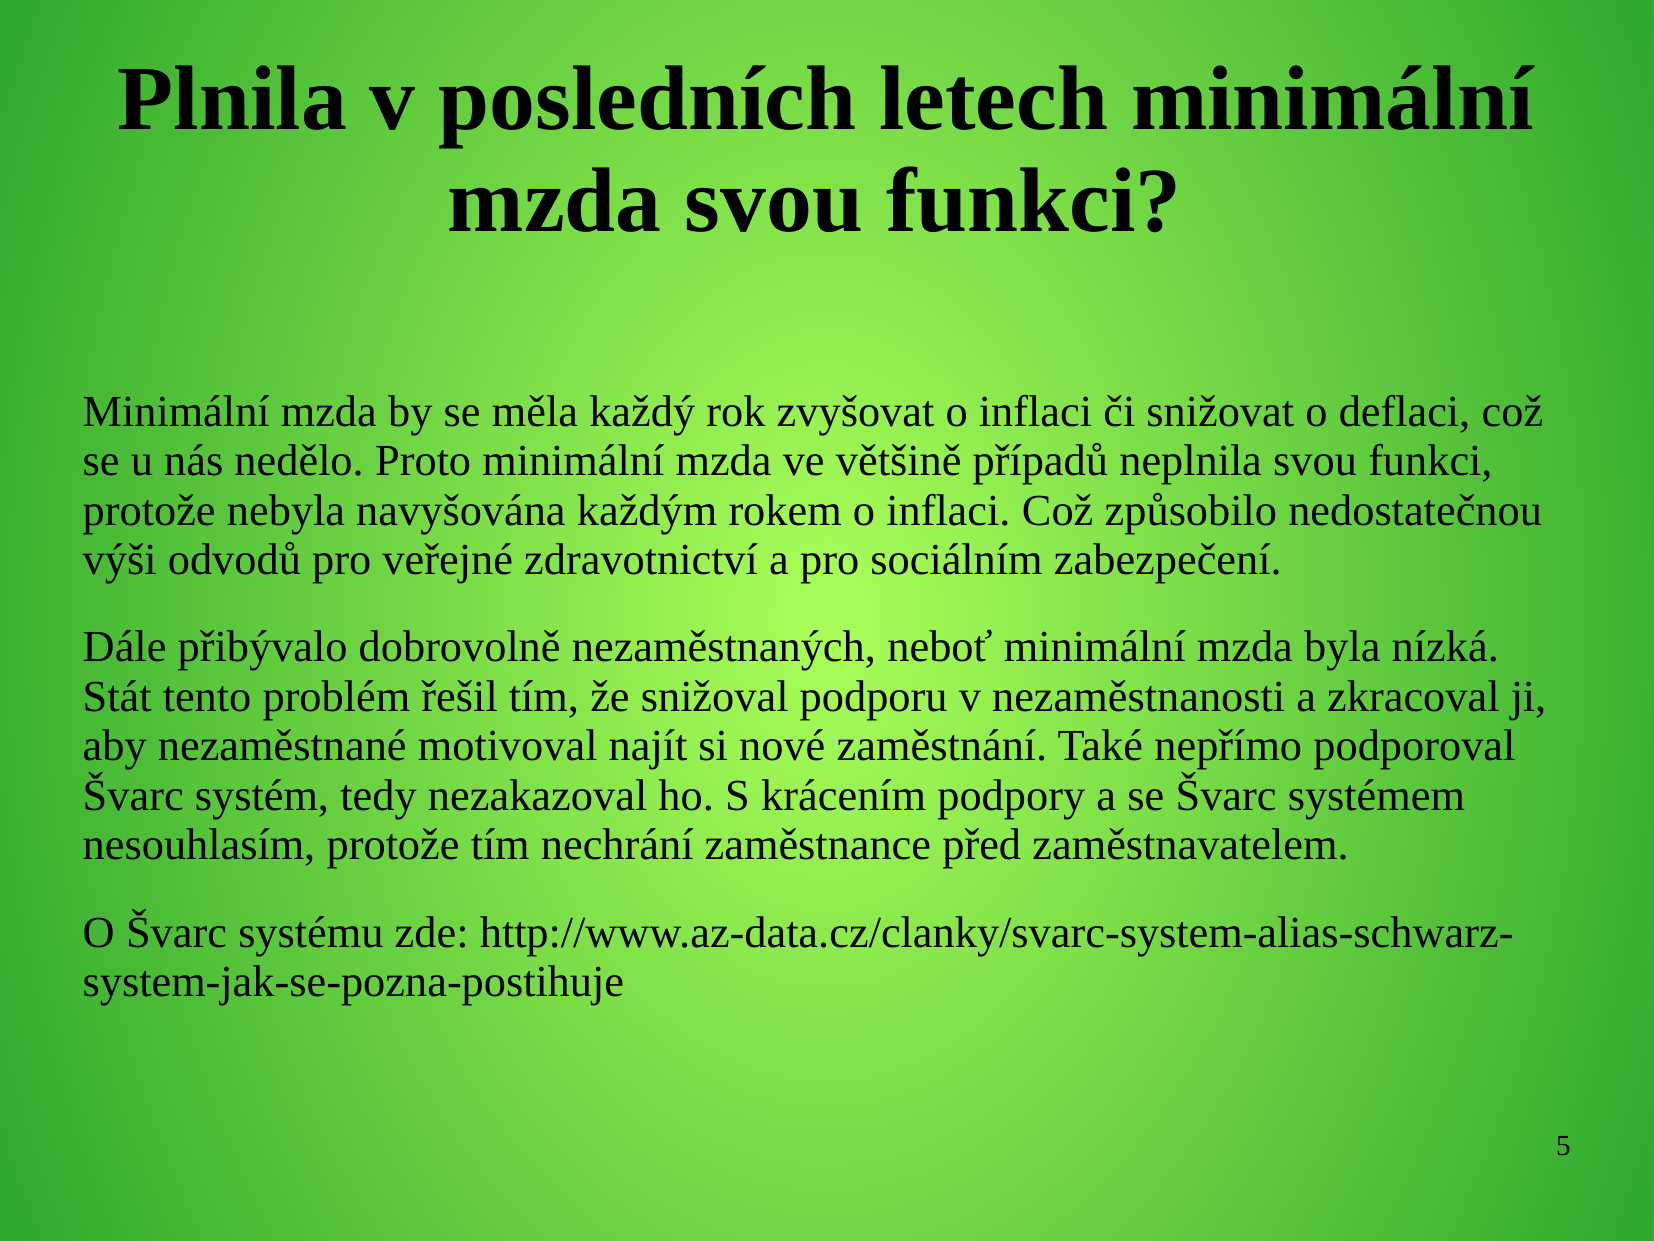

# Plnila v posledních letech minimální mzda svou funkci?
Minimální mzda by se měla každý rok zvyšovat o inflaci či snižovat o deflaci, což se u nás nedělo. Proto minimální mzda ve většině případů neplnila svou funkci, protože nebyla navyšována každým rokem o inflaci. Což způsobilo nedostatečnou výši odvodů pro veřejné zdravotnictví a pro sociálním zabezpečení.
Dále přibývalo dobrovolně nezaměstnaných, neboť minimální mzda byla nízká. Stát tento problém řešil tím, že snižoval podporu v nezaměstnanosti a zkracoval ji, aby nezaměstnané motivoval najít si nové zaměstnání. Také nepřímo podporoval Švarc systém, tedy nezakazoval ho. S krácením podpory a se Švarc systémem nesouhlasím, protože tím nechrání zaměstnance před zaměstnavatelem.
O Švarc systému zde: http://www.az-data.cz/clanky/svarc-system-alias-schwarz-system-jak-se-pozna-postihuje
5